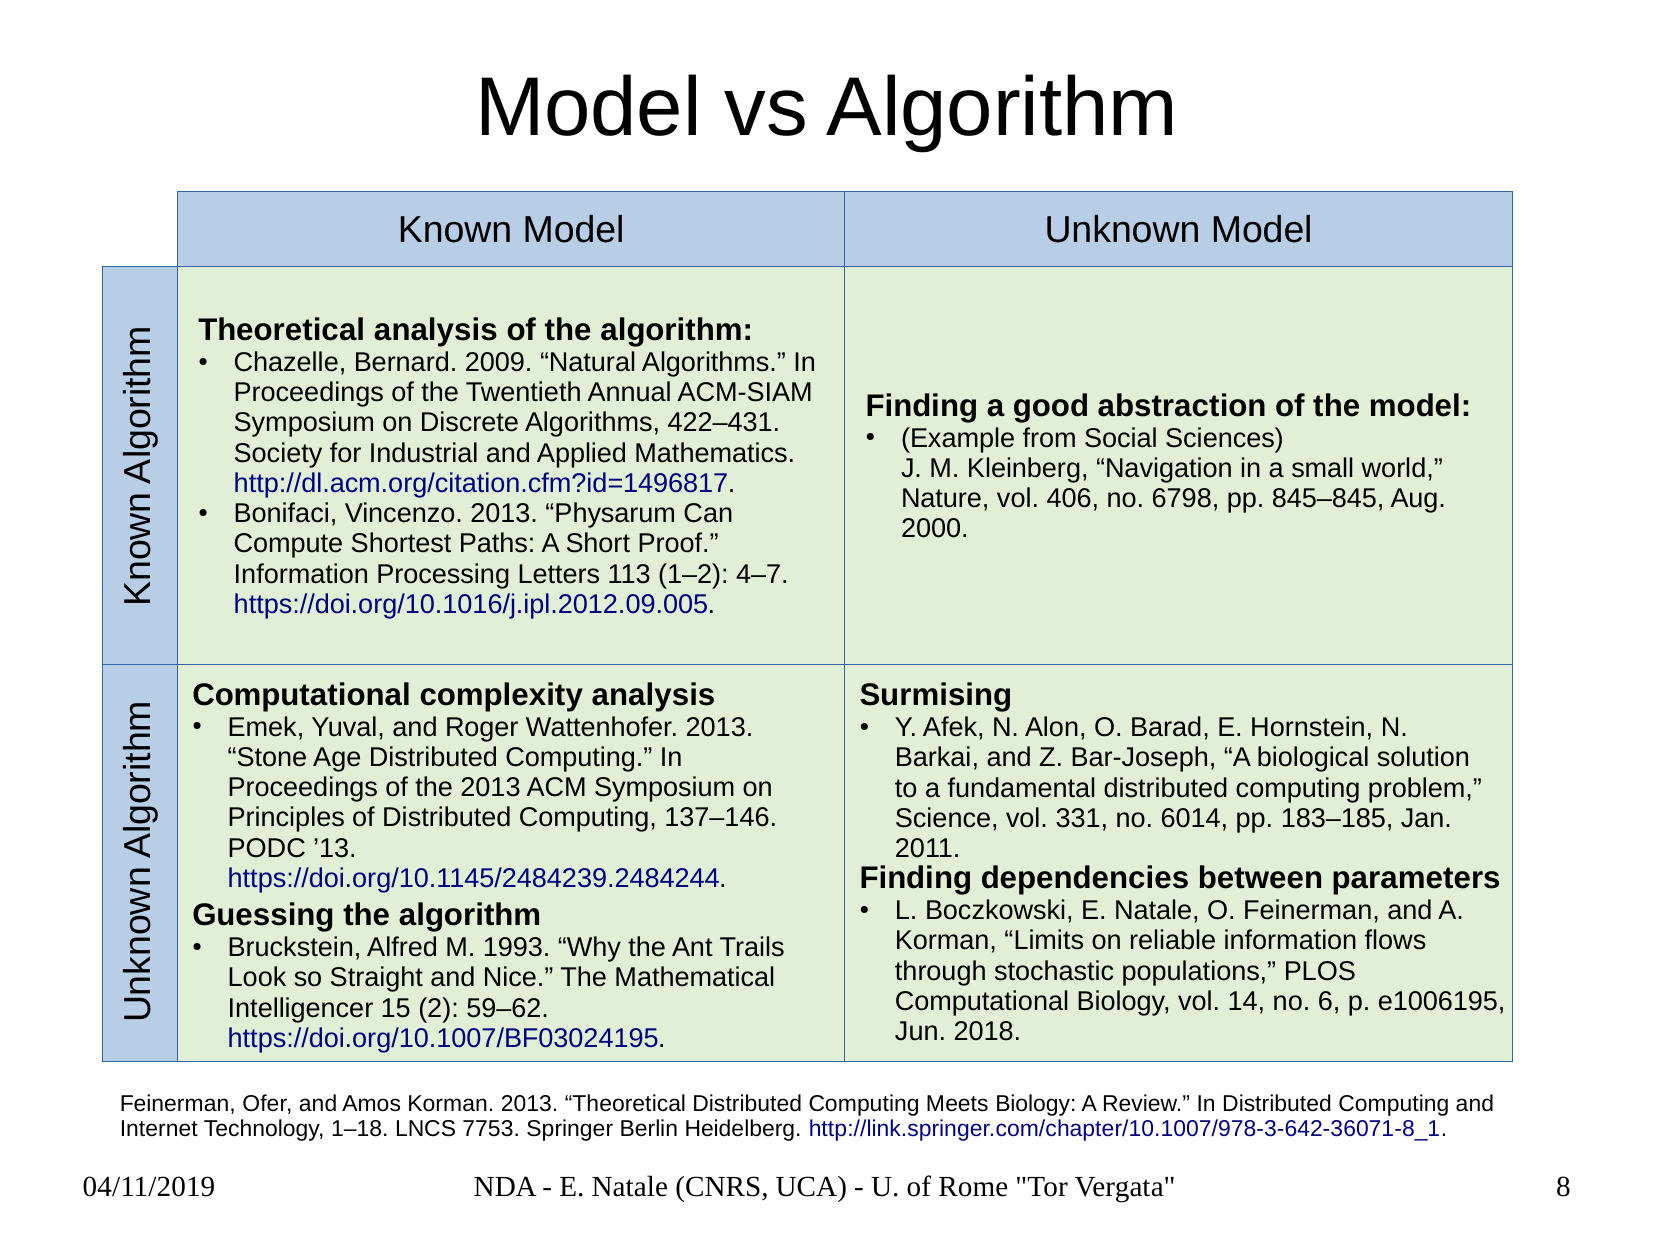

# Model vs Algorithm
Known Model
Unknown Model
Known Algorithm
Unknown Algorithm
Finding a good abstraction of the model:
(Example from Social Sciences)
J. M. Kleinberg, “Navigation in a small world,” Nature, vol. 406, no. 6798, pp. 845–845, Aug. 2000.
Theoretical analysis of the algorithm:
Chazelle, Bernard. 2009. “Natural Algorithms.” In Proceedings of the Twentieth Annual ACM-SIAM Symposium on Discrete Algorithms, 422–431. Society for Industrial and Applied Mathematics. http://dl.acm.org/citation.cfm?id=1496817.
Bonifaci, Vincenzo. 2013. “Physarum Can Compute Shortest Paths: A Short Proof.” Information Processing Letters 113 (1–2): 4–7. https://doi.org/10.1016/j.ipl.2012.09.005.
Computational complexity analysis
Emek, Yuval, and Roger Wattenhofer. 2013. “Stone Age Distributed Computing.” In Proceedings of the 2013 ACM Symposium on Principles of Distributed Computing, 137–146. PODC ’13. https://doi.org/10.1145/2484239.2484244.
Surmising
Y. Afek, N. Alon, O. Barad, E. Hornstein, N. Barkai, and Z. Bar-Joseph, “A biological solution to a fundamental distributed computing problem,” Science, vol. 331, no. 6014, pp. 183–185, Jan. 2011.
Finding dependencies between parameters
L. Boczkowski, E. Natale, O. Feinerman, and A. Korman, “Limits on reliable information flows through stochastic populations,” PLOS Computational Biology, vol. 14, no. 6, p. e1006195, Jun. 2018.
Guessing the algorithm
Bruckstein, Alfred M. 1993. “Why the Ant Trails Look so Straight and Nice.” The Mathematical Intelligencer 15 (2): 59–62. https://doi.org/10.1007/BF03024195.
Feinerman, Ofer, and Amos Korman. 2013. “Theoretical Distributed Computing Meets Biology: A Review.” In Distributed Computing and Internet Technology, 1–18. LNCS 7753. Springer Berlin Heidelberg. http://link.springer.com/chapter/10.1007/978-3-642-36071-8_1.
04/11/2019
NDA - E. Natale (CNRS, UCA) - U. of Rome "Tor Vergata"
8